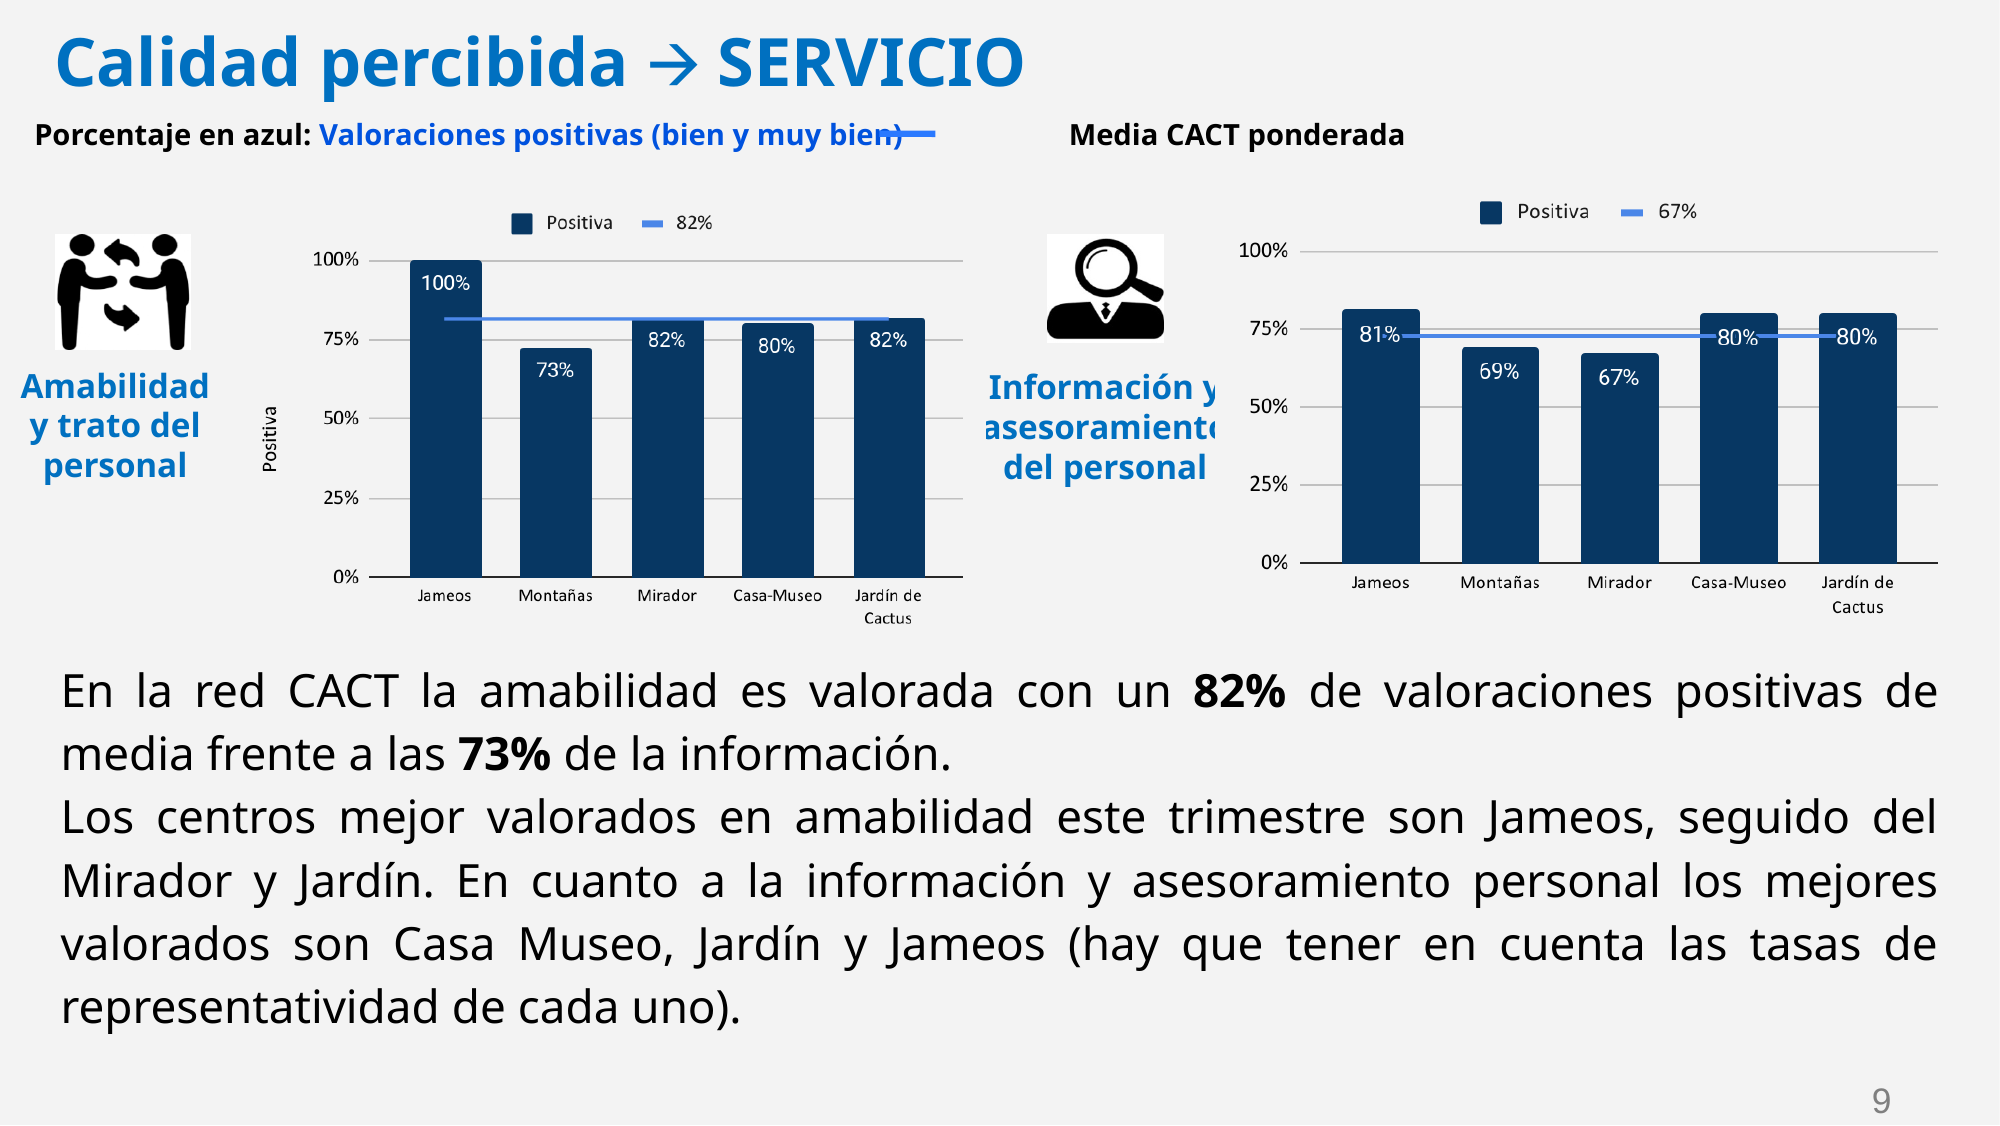

Calidad percibida 🡪 SERVICIO
 Porcentaje en azul: Valoraciones positivas (bien y muy bien) Media CACT ponderada
Amabilidad y trato del personal
Información y asesoramiento del personal
En la red CACT la amabilidad es valorada con un 82% de valoraciones positivas de media frente a las 73% de la información.
Los centros mejor valorados en amabilidad este trimestre son Jameos, seguido del Mirador y Jardín. En cuanto a la información y asesoramiento personal los mejores valorados son Casa Museo, Jardín y Jameos (hay que tener en cuenta las tasas de representatividad de cada uno).